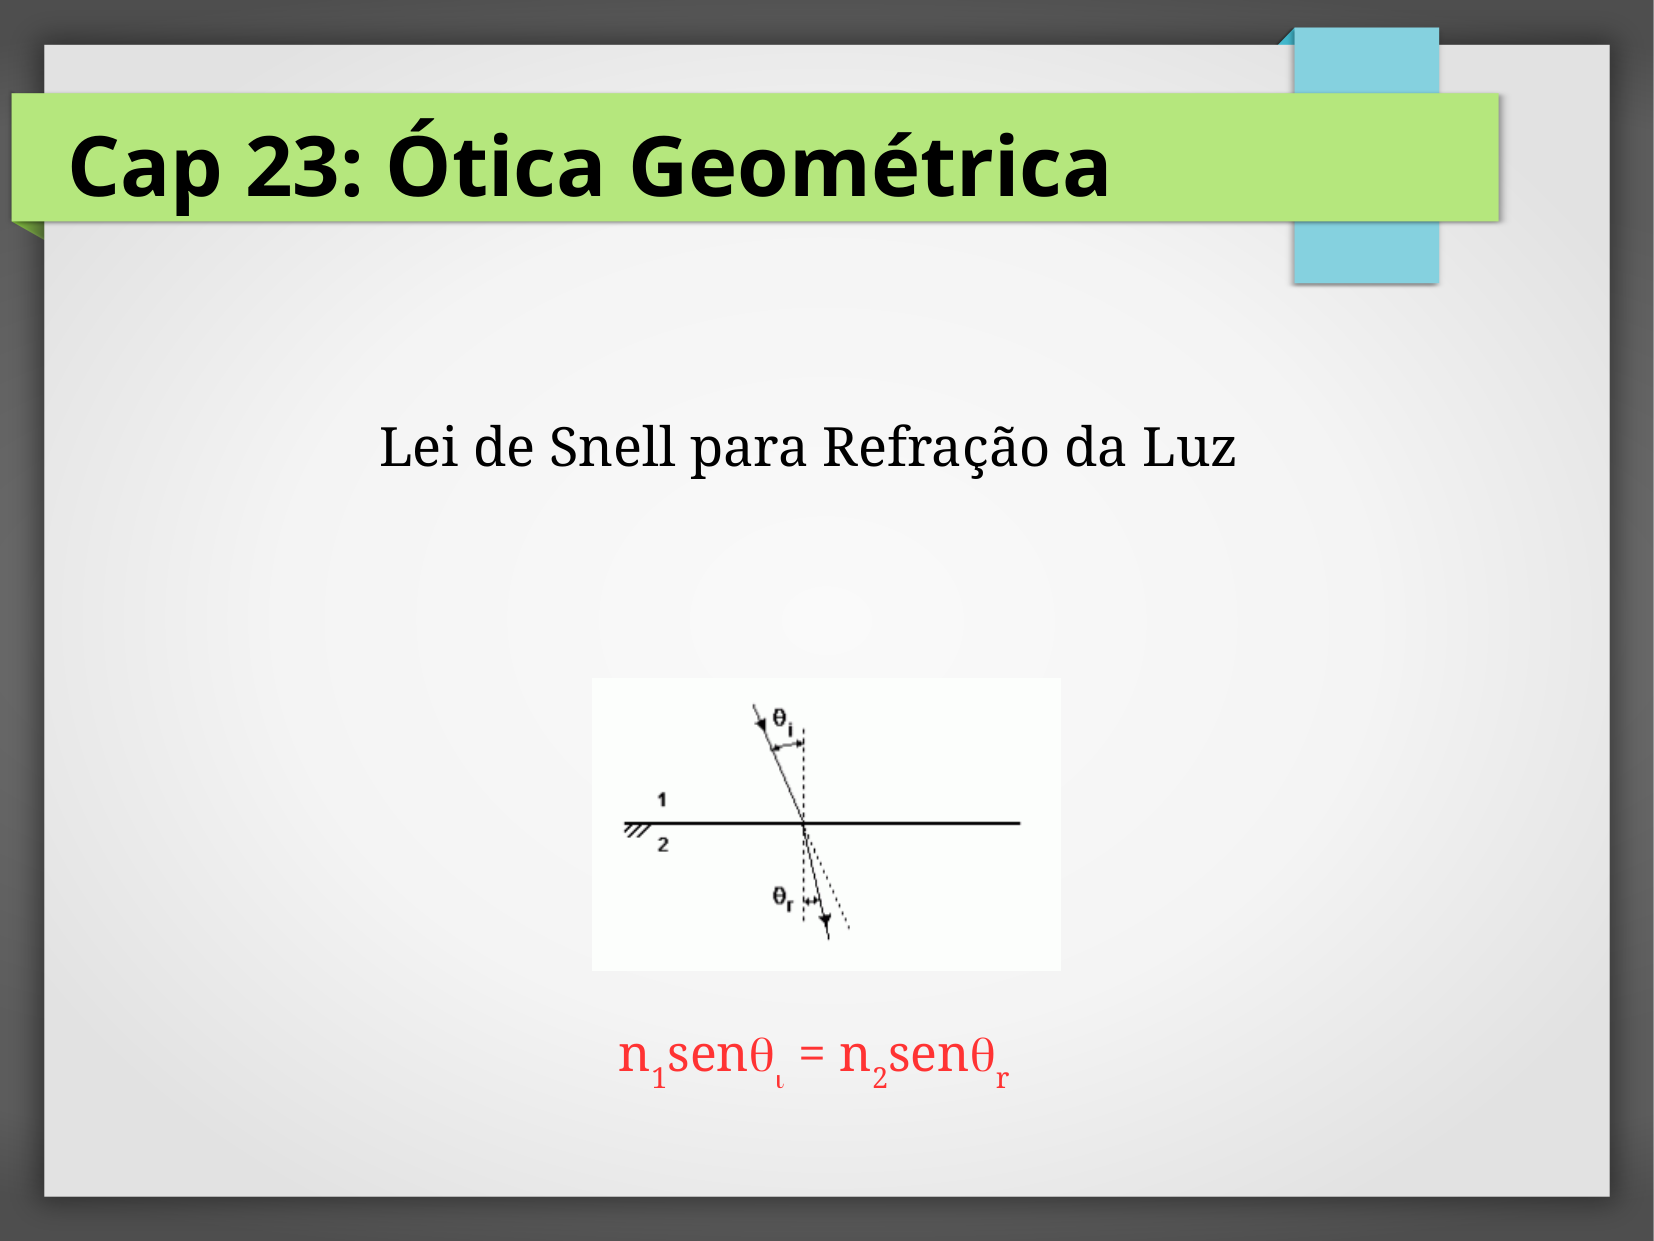

Cap 23: Ótica Geométrica
Lei de Snell para Refração da Luz
n1senqi = n2senqr